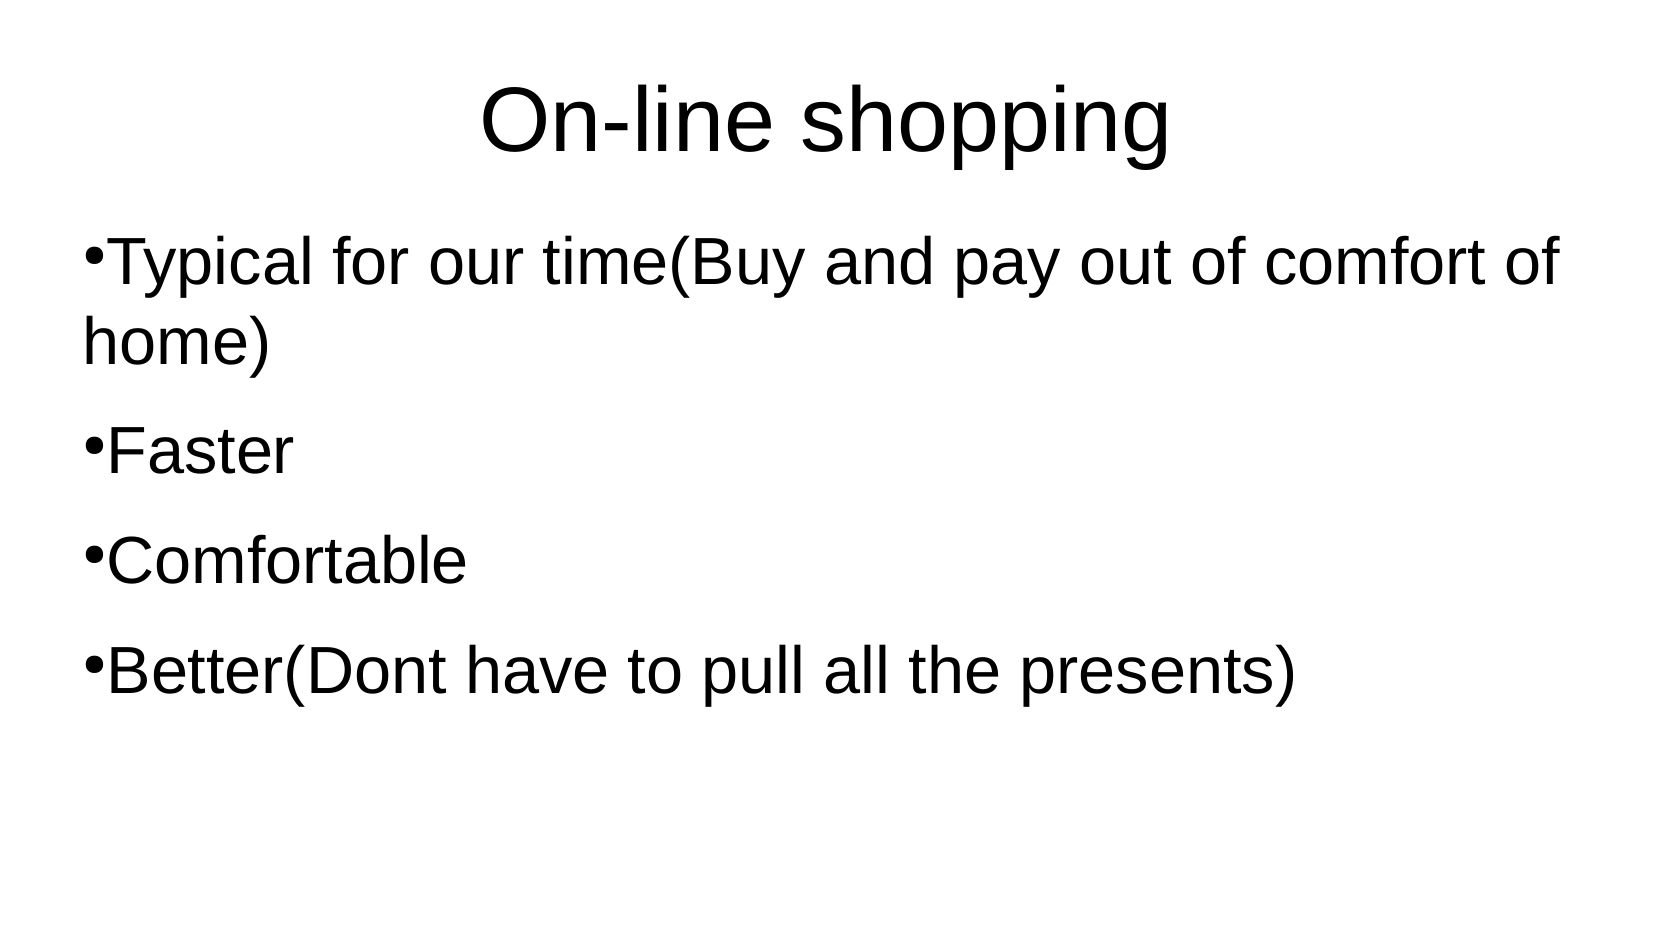

# On-line shopping
Typical for our time(Buy and pay out of comfort of home)
Faster
Comfortable
Better(Dont have to pull all the presents)